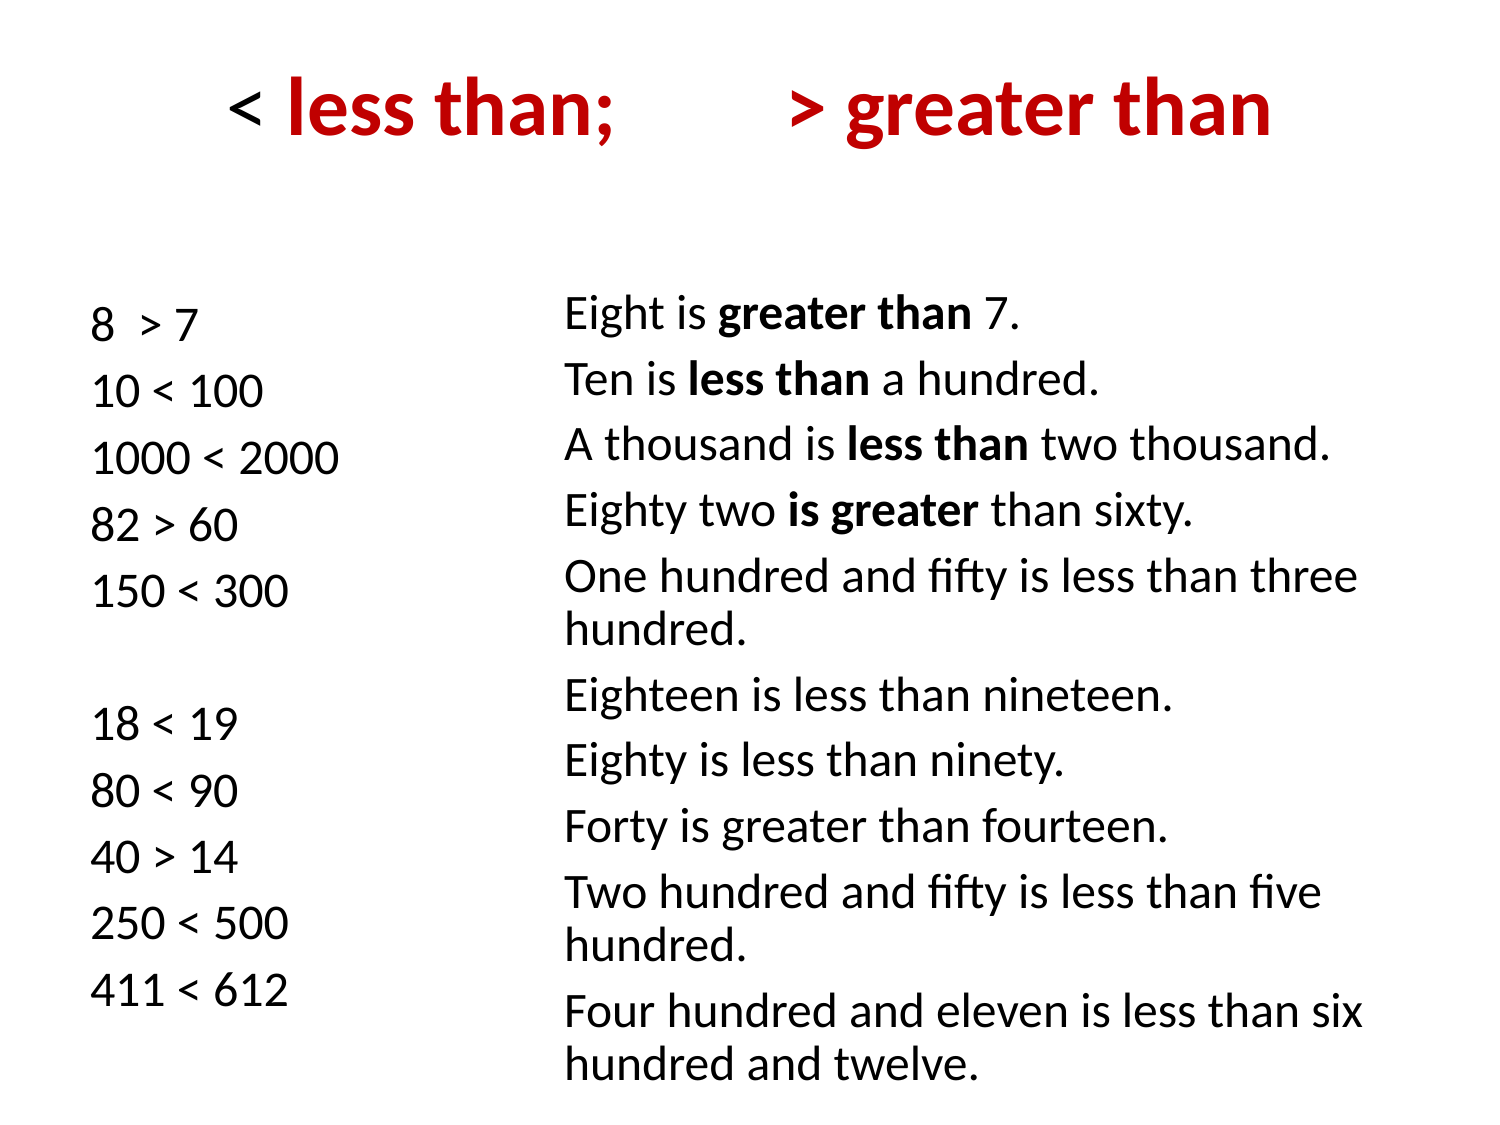

# < less than; > greater than
Eight is greater than 7.
Ten is less than a hundred.
A thousand is less than two thousand.
Eighty two is greater than sixty.
One hundred and fifty is less than three hundred.
Eighteen is less than nineteen.
Eighty is less than ninety.
Forty is greater than fourteen.
Two hundred and fifty is less than five hundred.
Four hundred and eleven is less than six hundred and twelve.
8 > 7
10 < 100
1000 < 2000
82 > 60
150 < 300
18 < 19
80 < 90
40 > 14
250 < 500
411 < 612